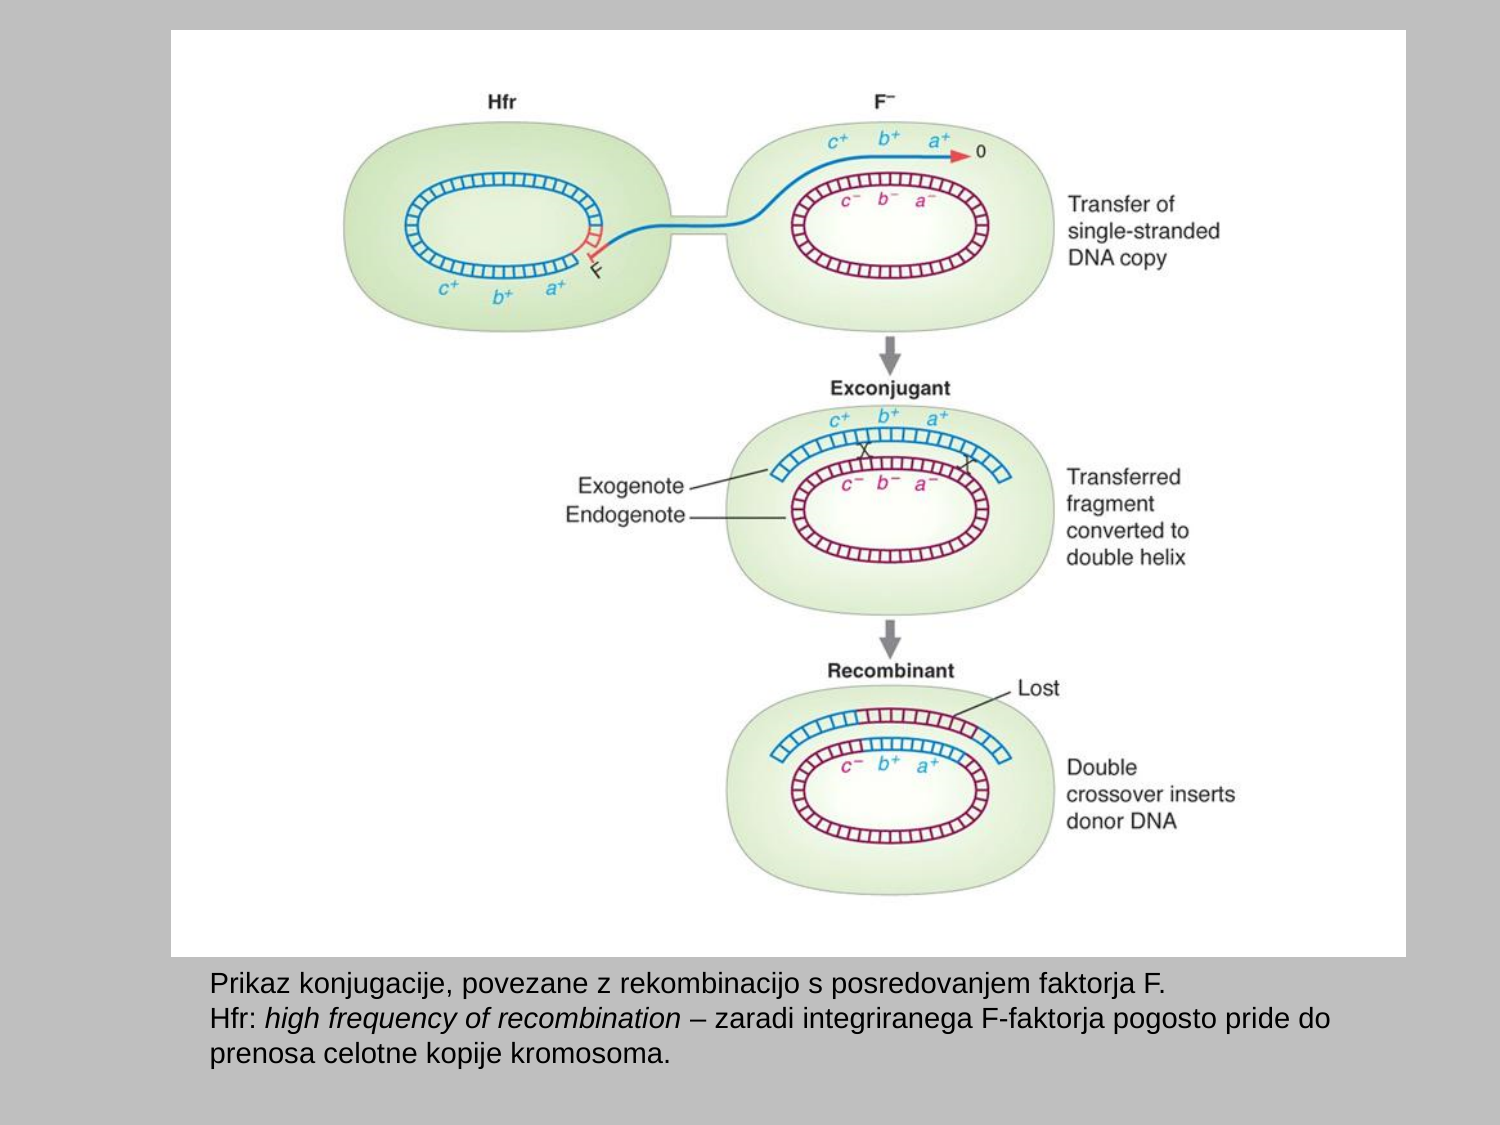

Prikaz konjugacije, povezane z rekombinacijo s posredovanjem faktorja F.
Hfr: high frequency of recombination – zaradi integriranega F-faktorja pogosto pride do prenosa celotne kopije kromosoma.